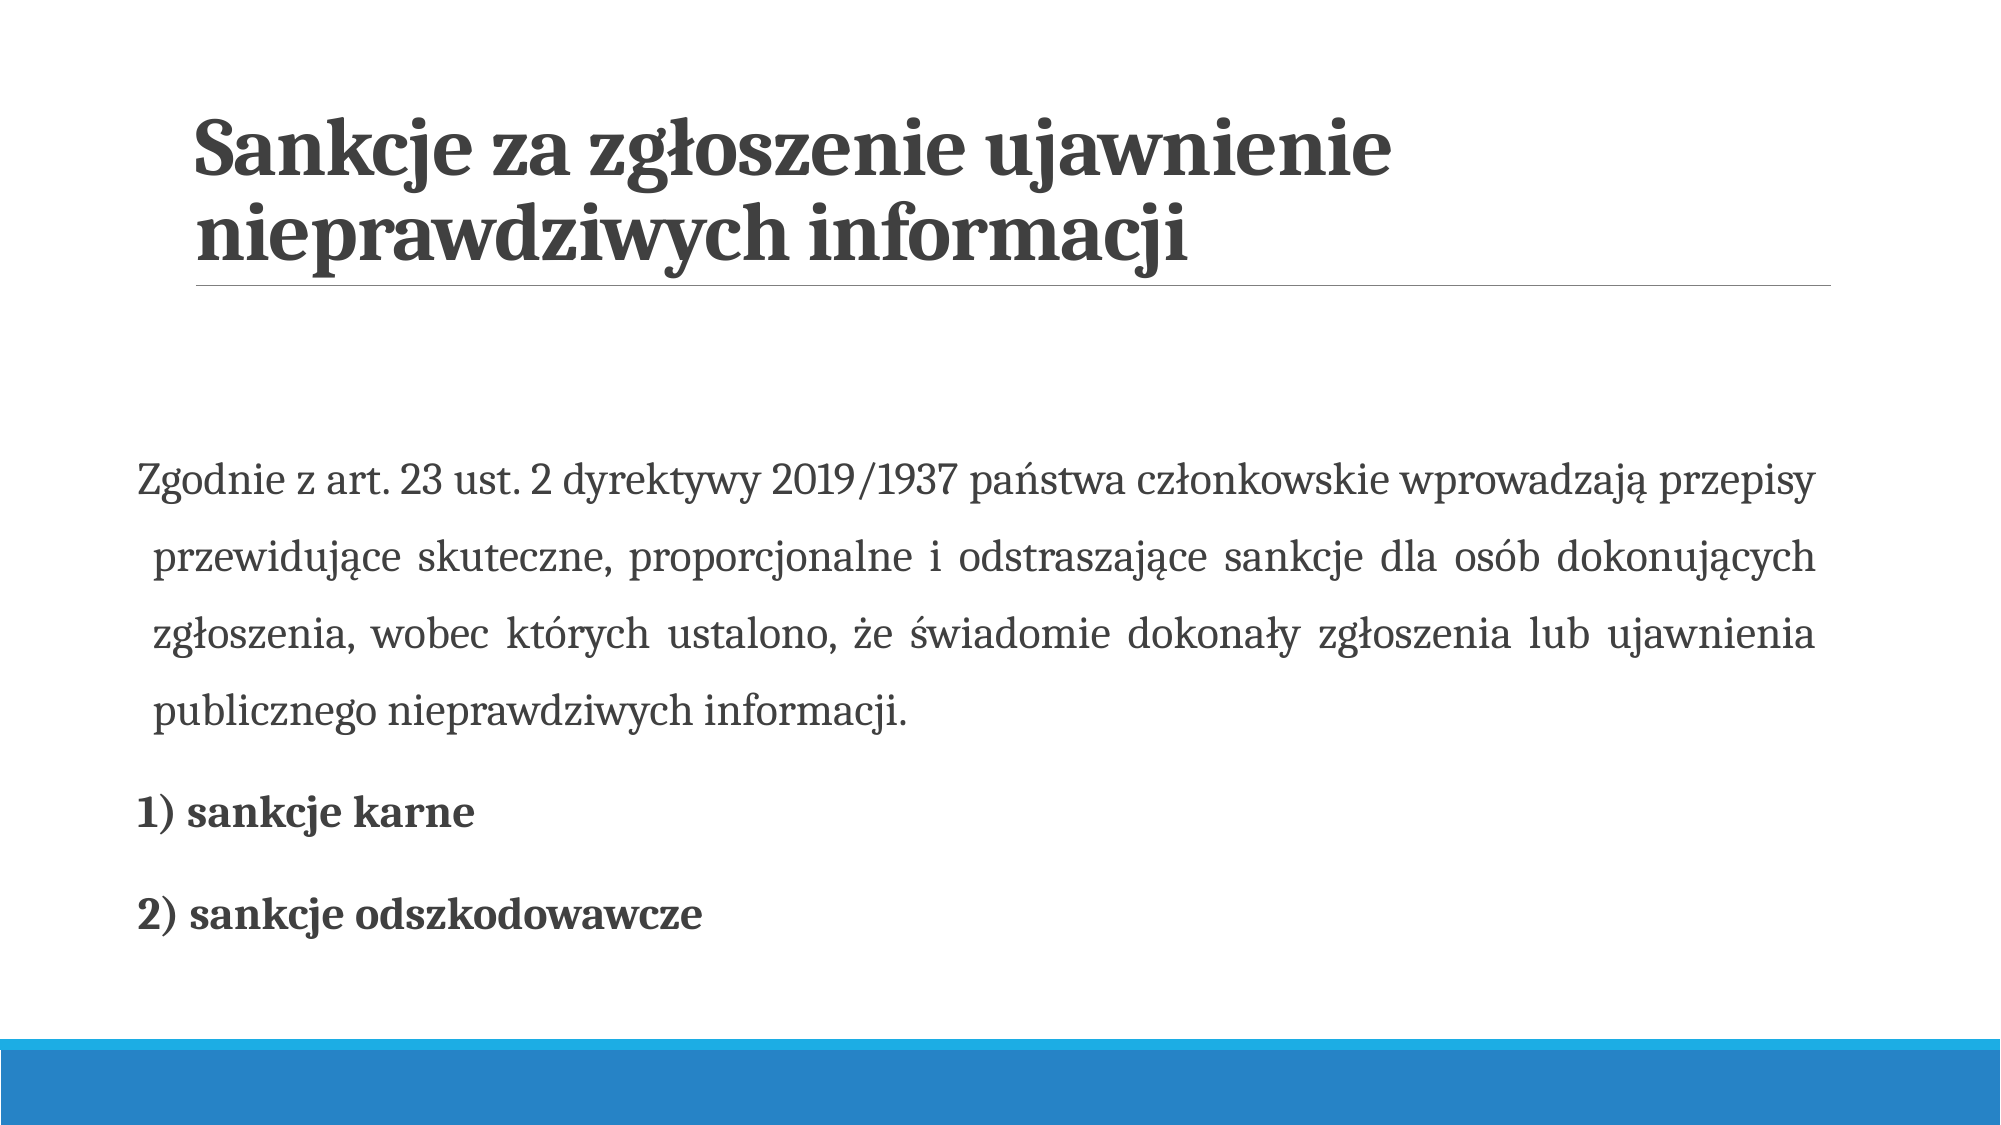

# Sankcje za zgłoszenie ujawnienie nieprawdziwych informacji
Zgodnie z art. 23 ust. 2 dyrektywy 2019/1937 państwa członkowskie wprowadzają przepisy przewidujące skuteczne, proporcjonalne i odstraszające sankcje dla osób dokonujących zgłoszenia, wobec których ustalono, że świadomie dokonały zgłoszenia lub ujawnienia publicznego nieprawdziwych informacji.
1) sankcje karne
2) sankcje odszkodowawcze